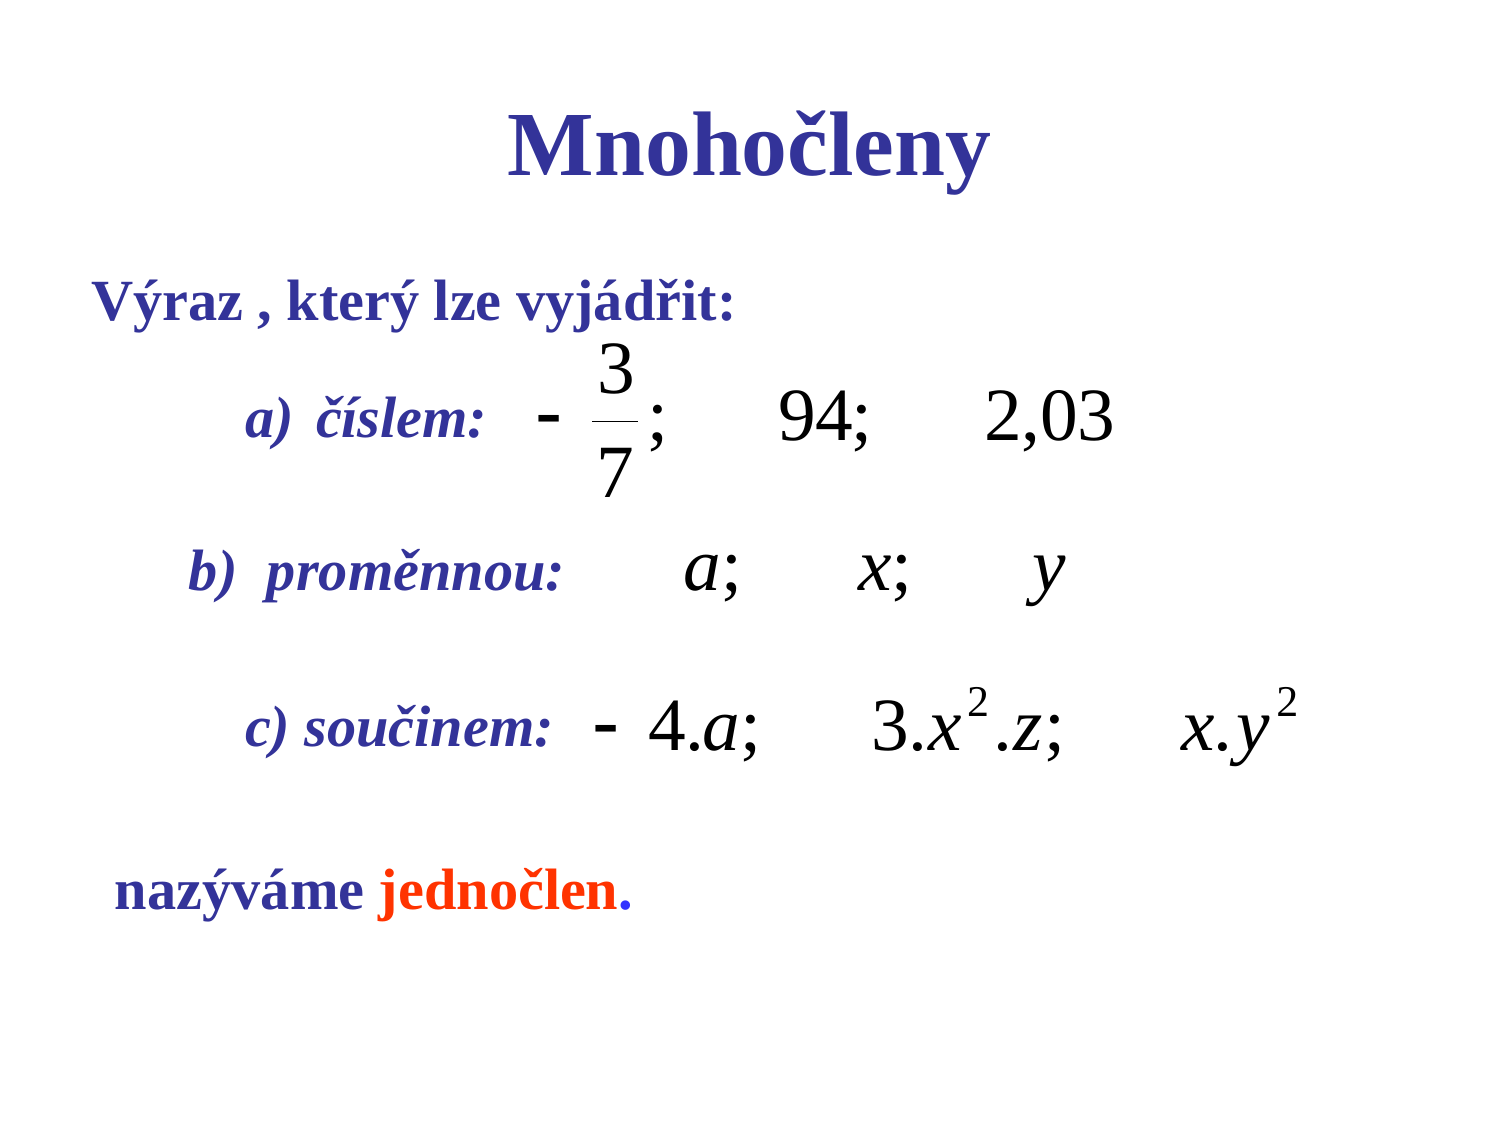

Mnohočleny
Výraz , který lze vyjádřit:
 číslem:
b) proměnnou:
c) součinem:
nazýváme jednočlen.